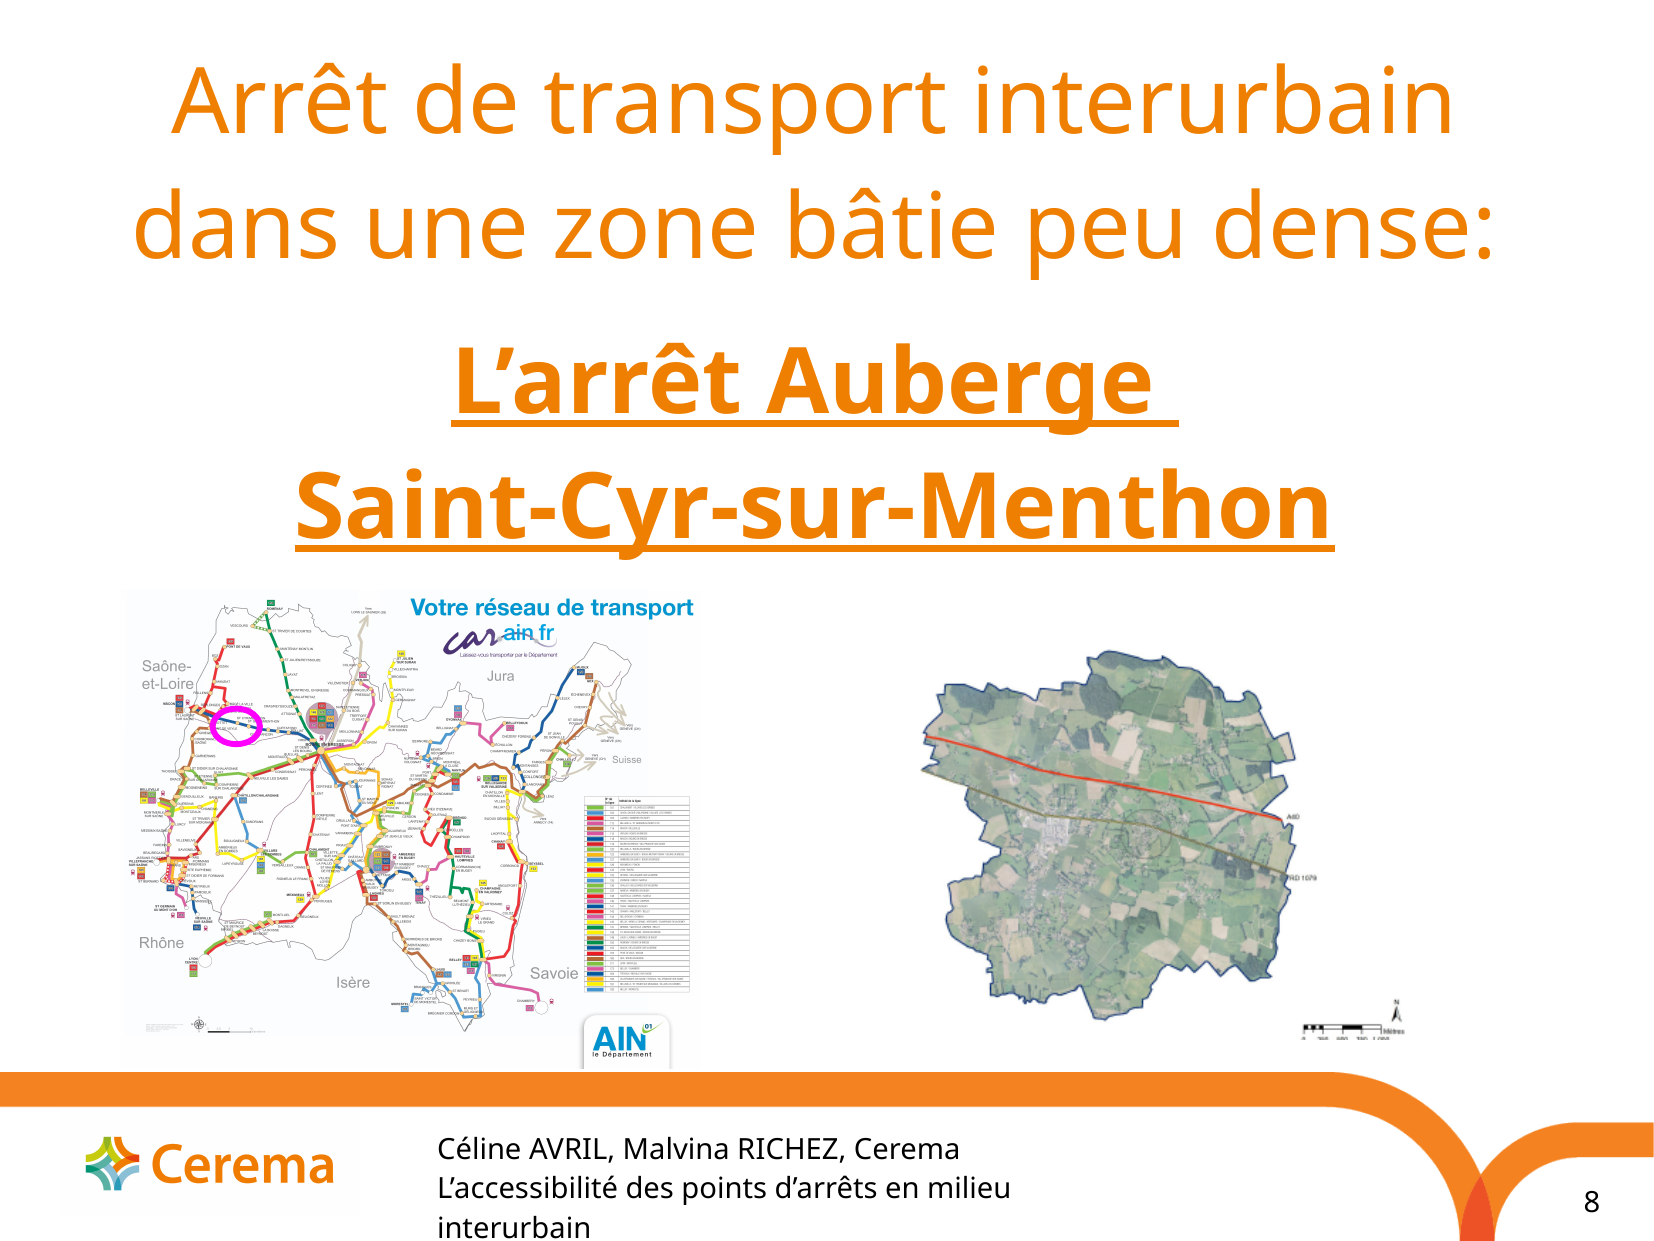

# Arrêt de transport interurbain dans une zone bâtie peu dense: L’arrêt Auberge Saint-Cyr-sur-Menthon
8